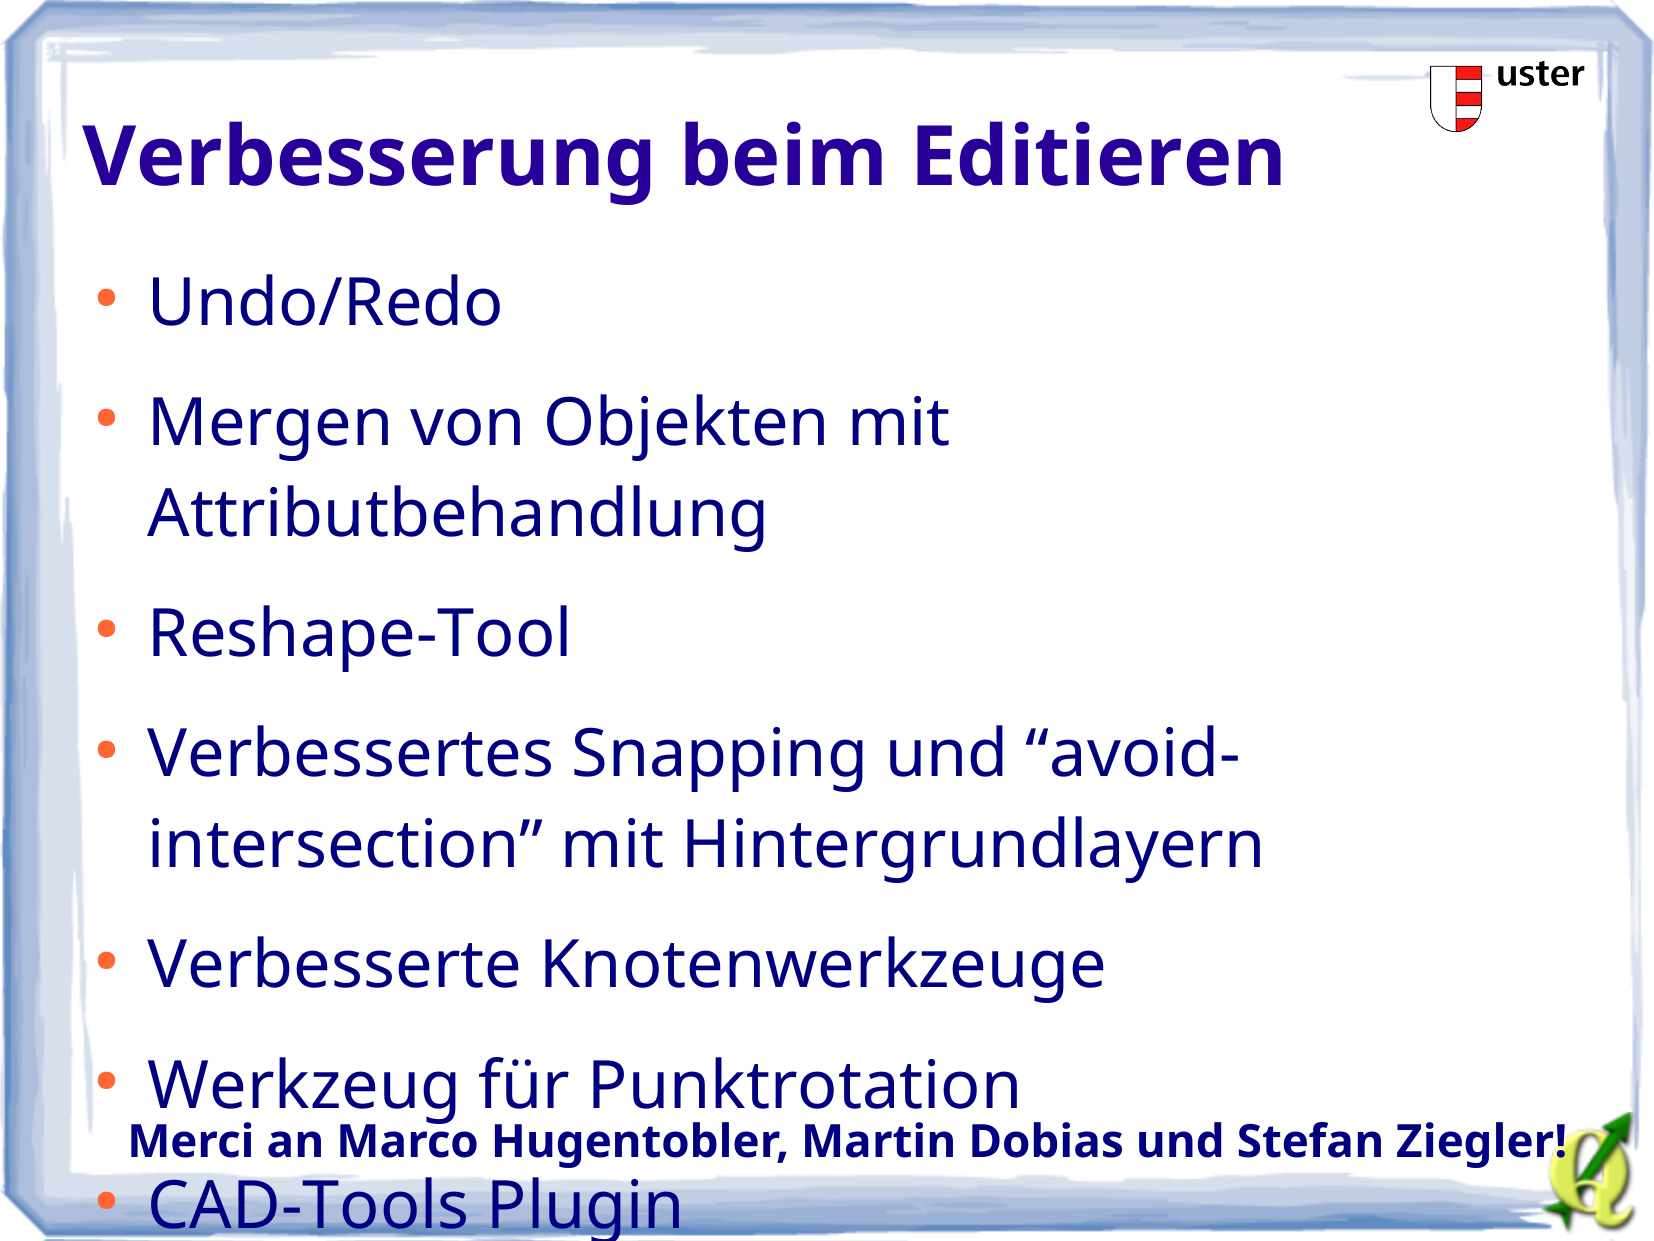

# Verbesserung beim Editieren
Undo/Redo
Mergen von Objekten mit Attributbehandlung
Reshape-Tool
Verbessertes Snapping und “avoid-intersection” mit Hintergrundlayern
Verbesserte Knotenwerkzeuge
Werkzeug für Punktrotation
CAD-Tools Plugin
Merci an Marco Hugentobler, Martin Dobias und Stefan Ziegler!